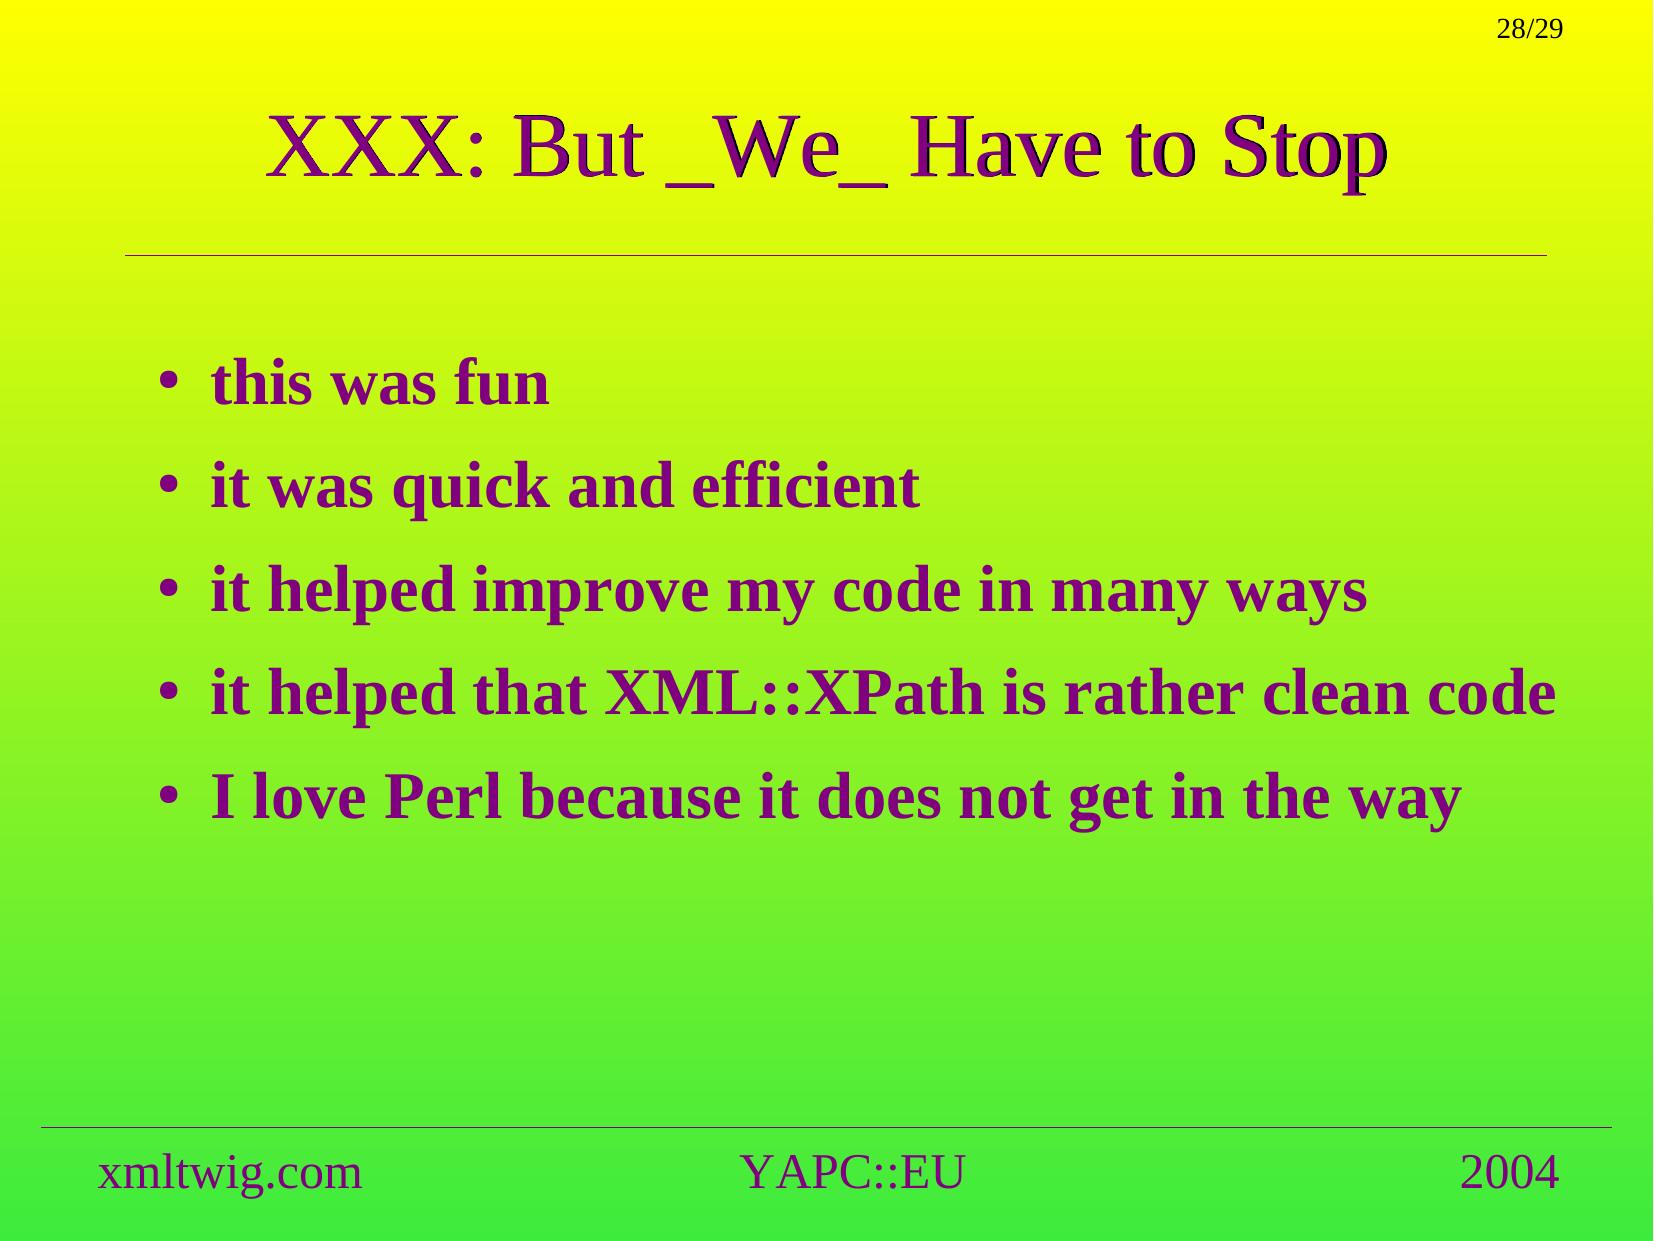

# XXX: But _We_ Have to Stop
this was fun
it was quick and efficient
it helped improve my code in many ways
it helped that XML::XPath is rather clean code
I love Perl because it does not get in the way